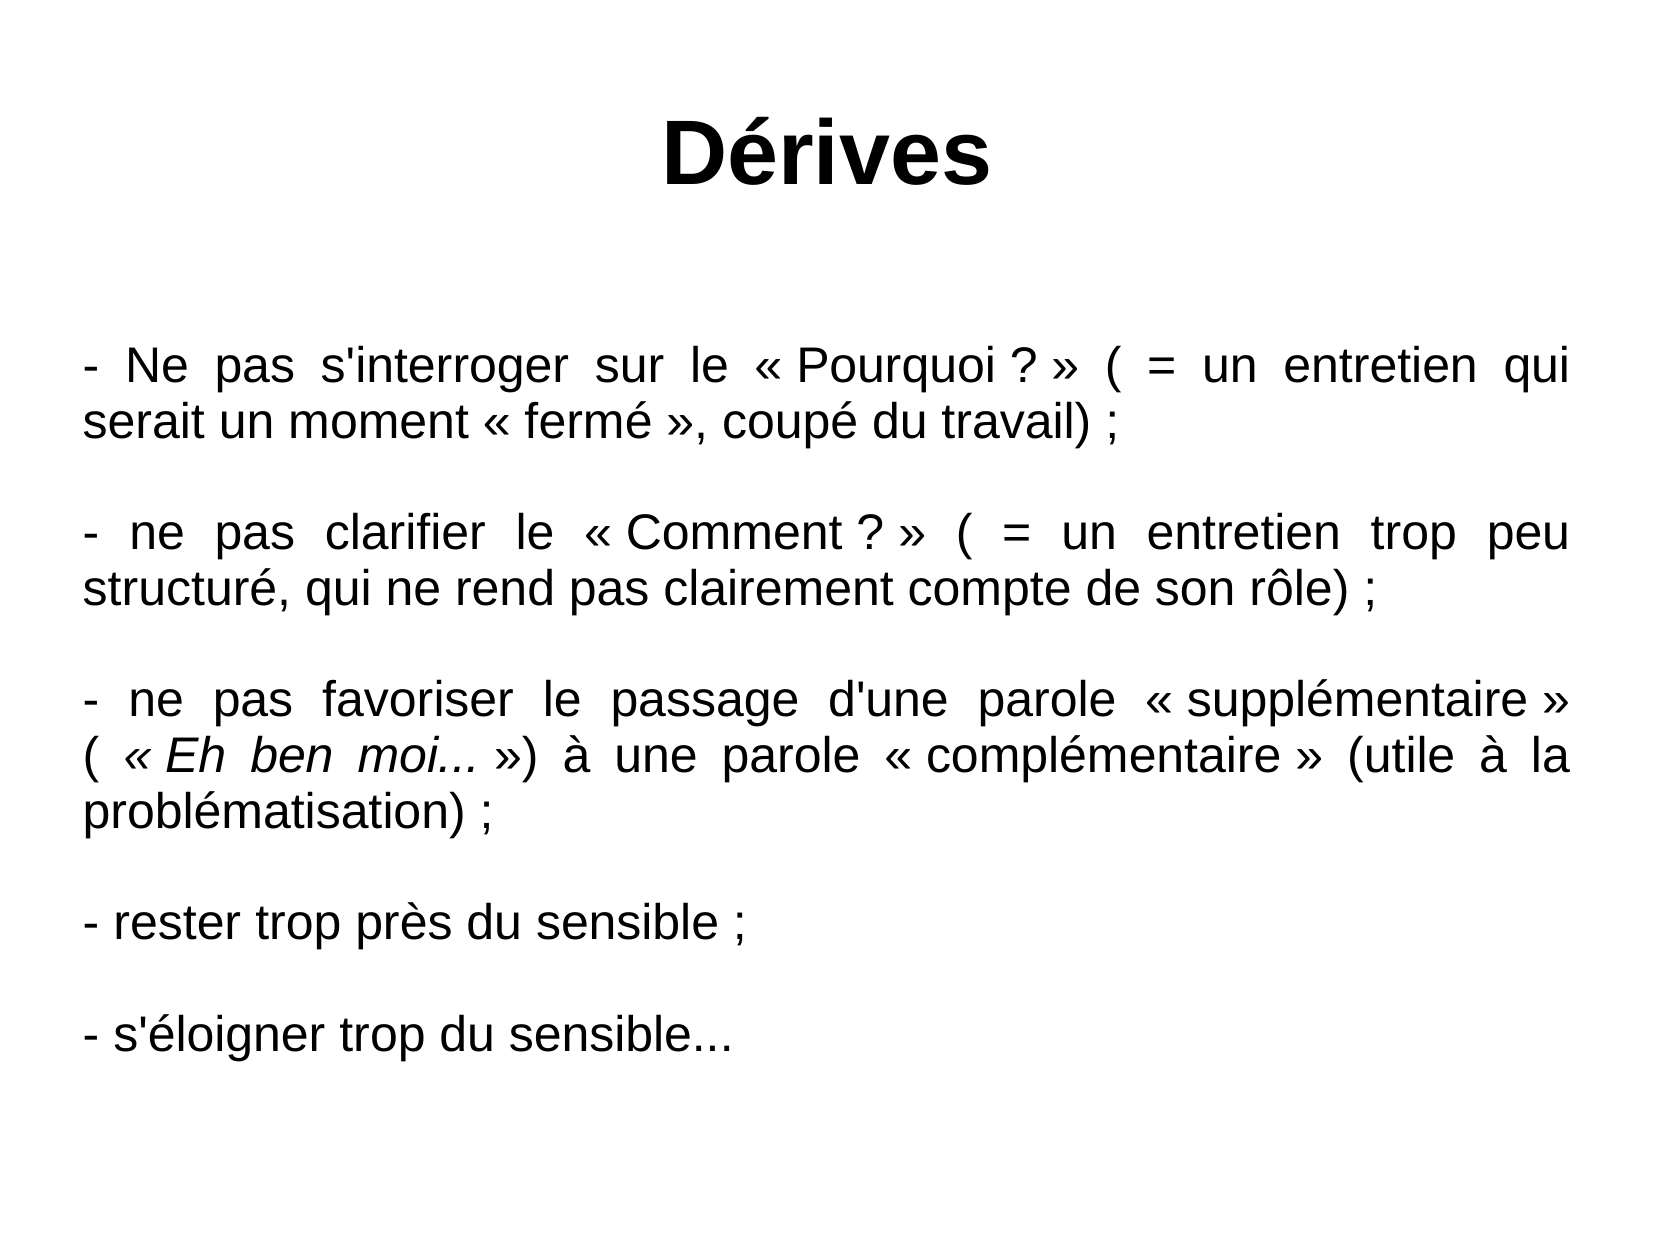

# Dérives
- Ne pas s'interroger sur le « Pourquoi ? » ( = un entretien qui serait un moment « fermé », coupé du travail) ;
- ne pas clarifier le « Comment ? » ( = un entretien trop peu structuré, qui ne rend pas clairement compte de son rôle) ;
- ne pas favoriser le passage d'une parole « supplémentaire » ( « Eh ben moi... ») à une parole « complémentaire » (utile à la problématisation) ;
- rester trop près du sensible ;
- s'éloigner trop du sensible...